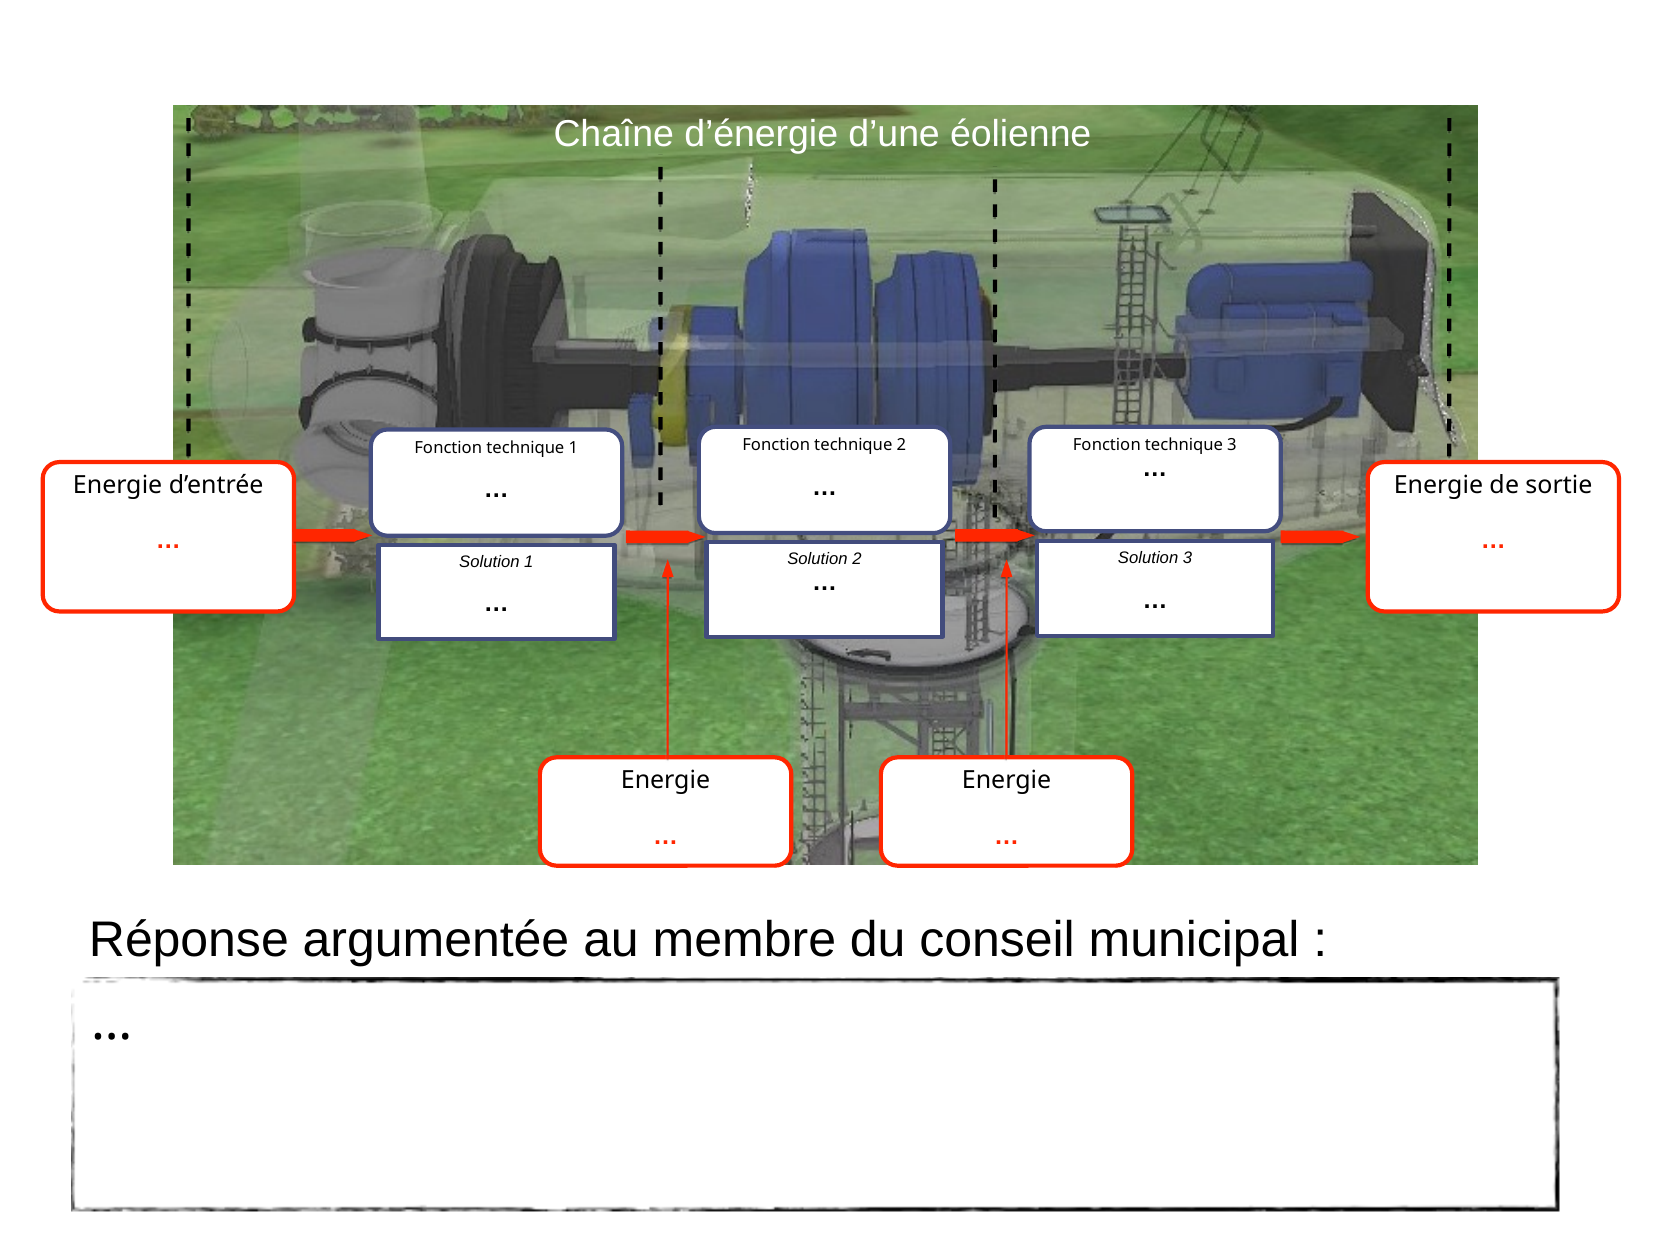

Chaîne d’énergie d’une éolienne
Fonction technique 2
…
Fonction technique 3
…
Fonction technique 1
…
Energie d’entrée
…
Energie de sortie
…
Solution 3
…
Solution 2
…
Solution 1
…
Energie
…
Energie
…
# Tache 1
Réponse argumentée au membre du conseil municipal :
…